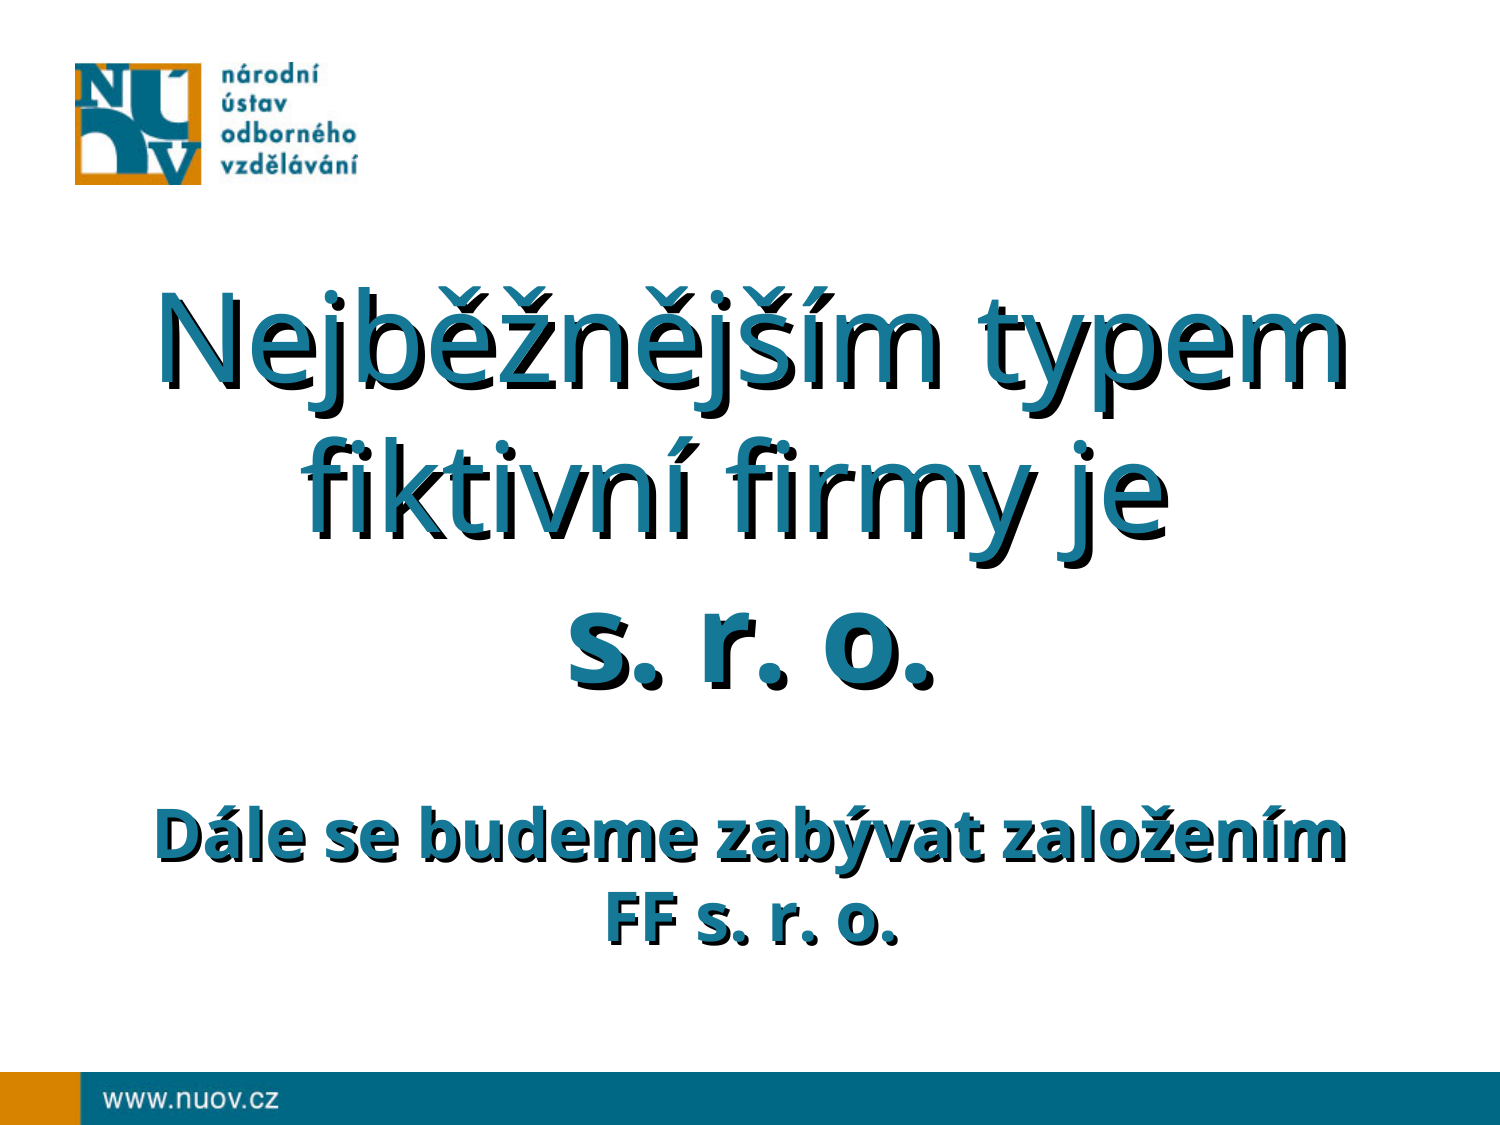

Nejběžnějším typem fiktivní firmy je
s. r. o.
Dále se budeme zabývat založením
FF s. r. o.